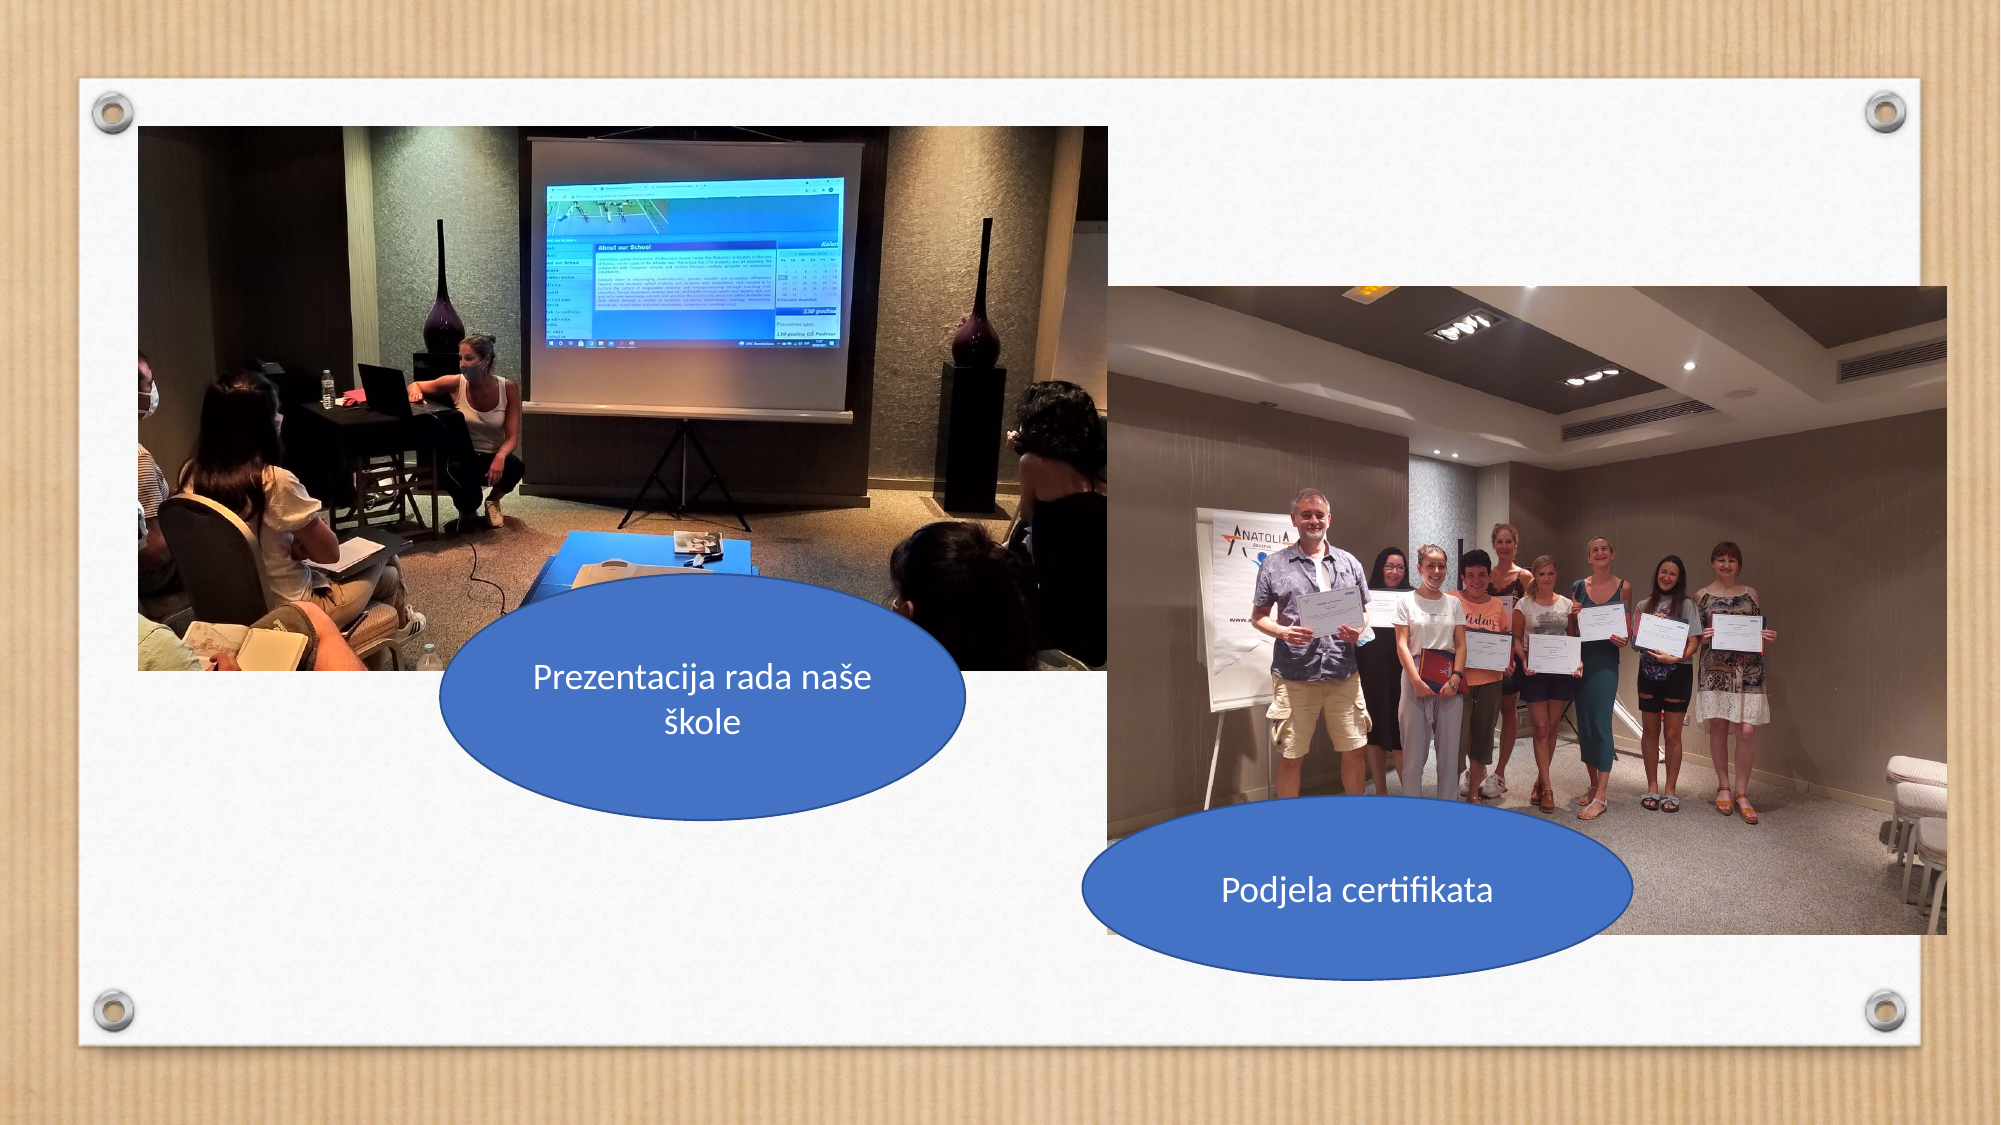

#
Prezentacija rada naše škole
Podjela certifikata